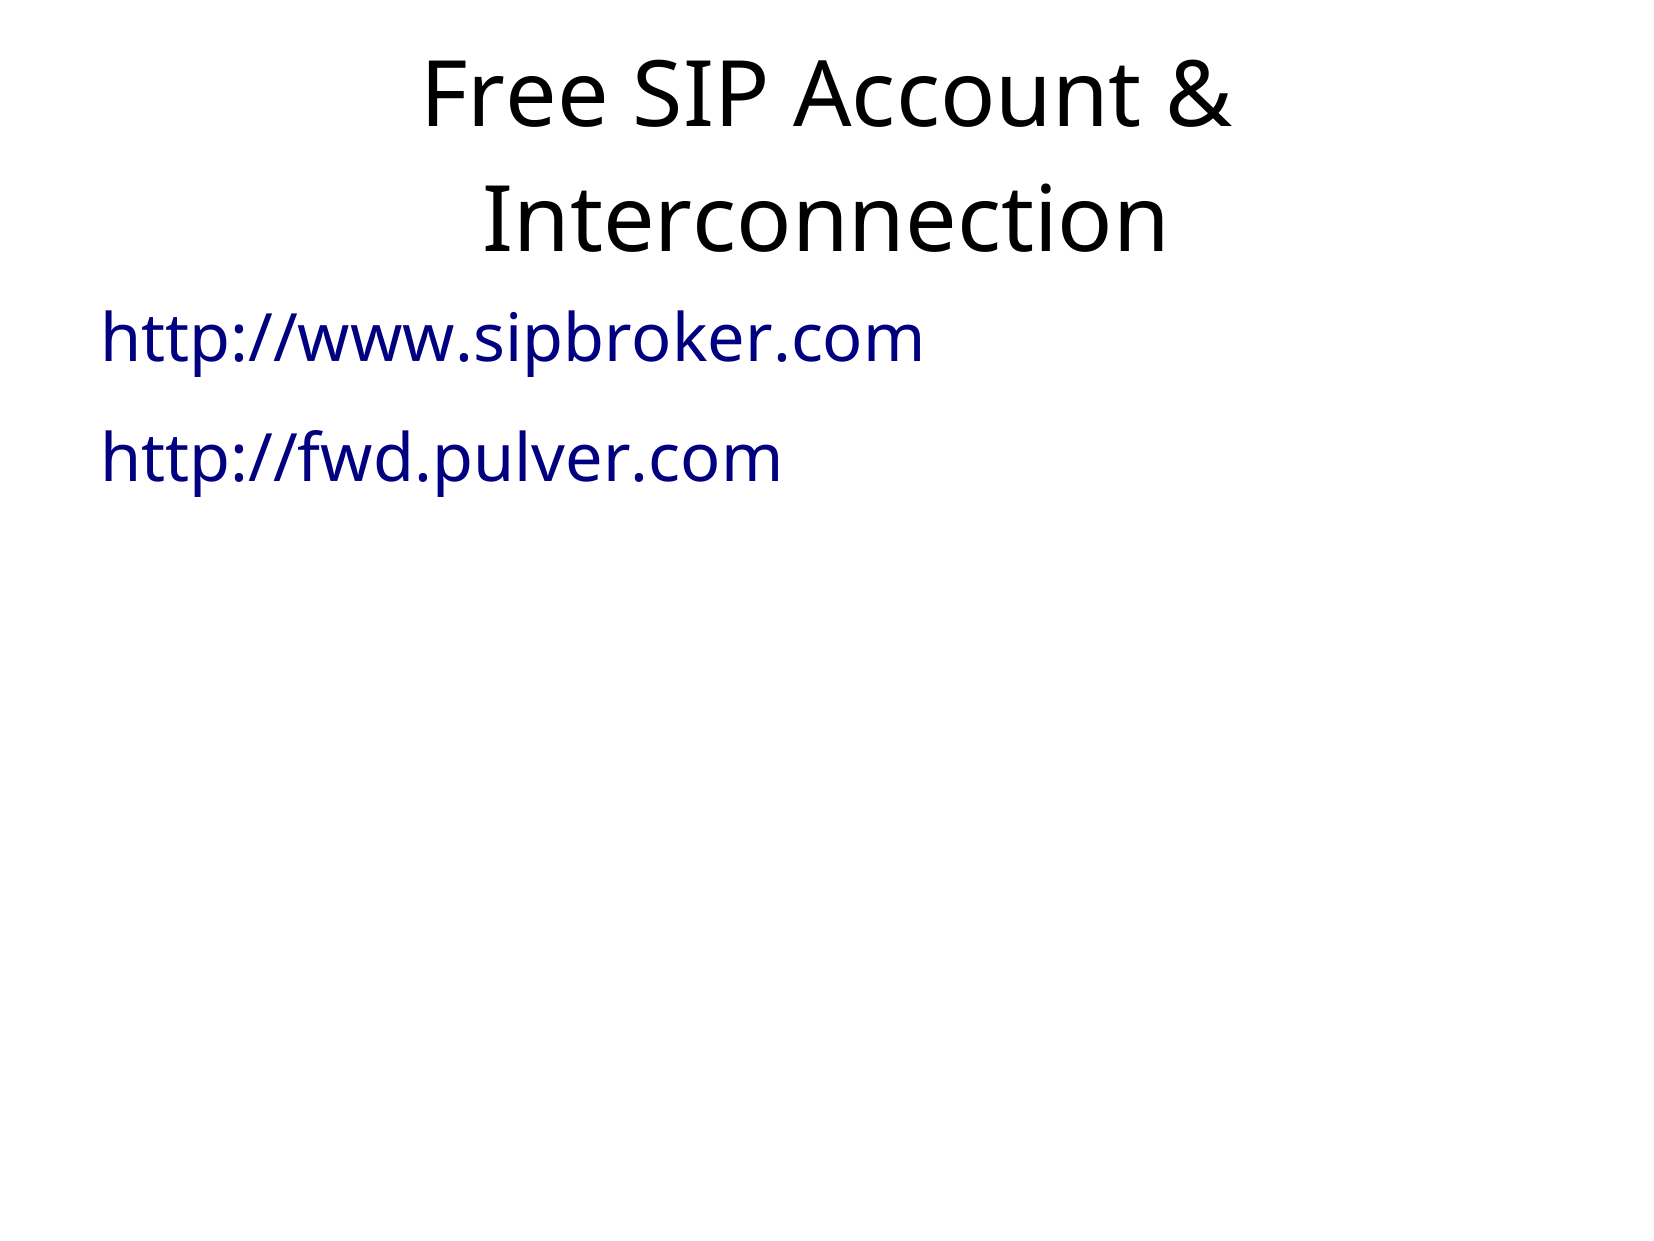

# Free SIP Account & Interconnection
http://www.sipbroker.com
http://fwd.pulver.com